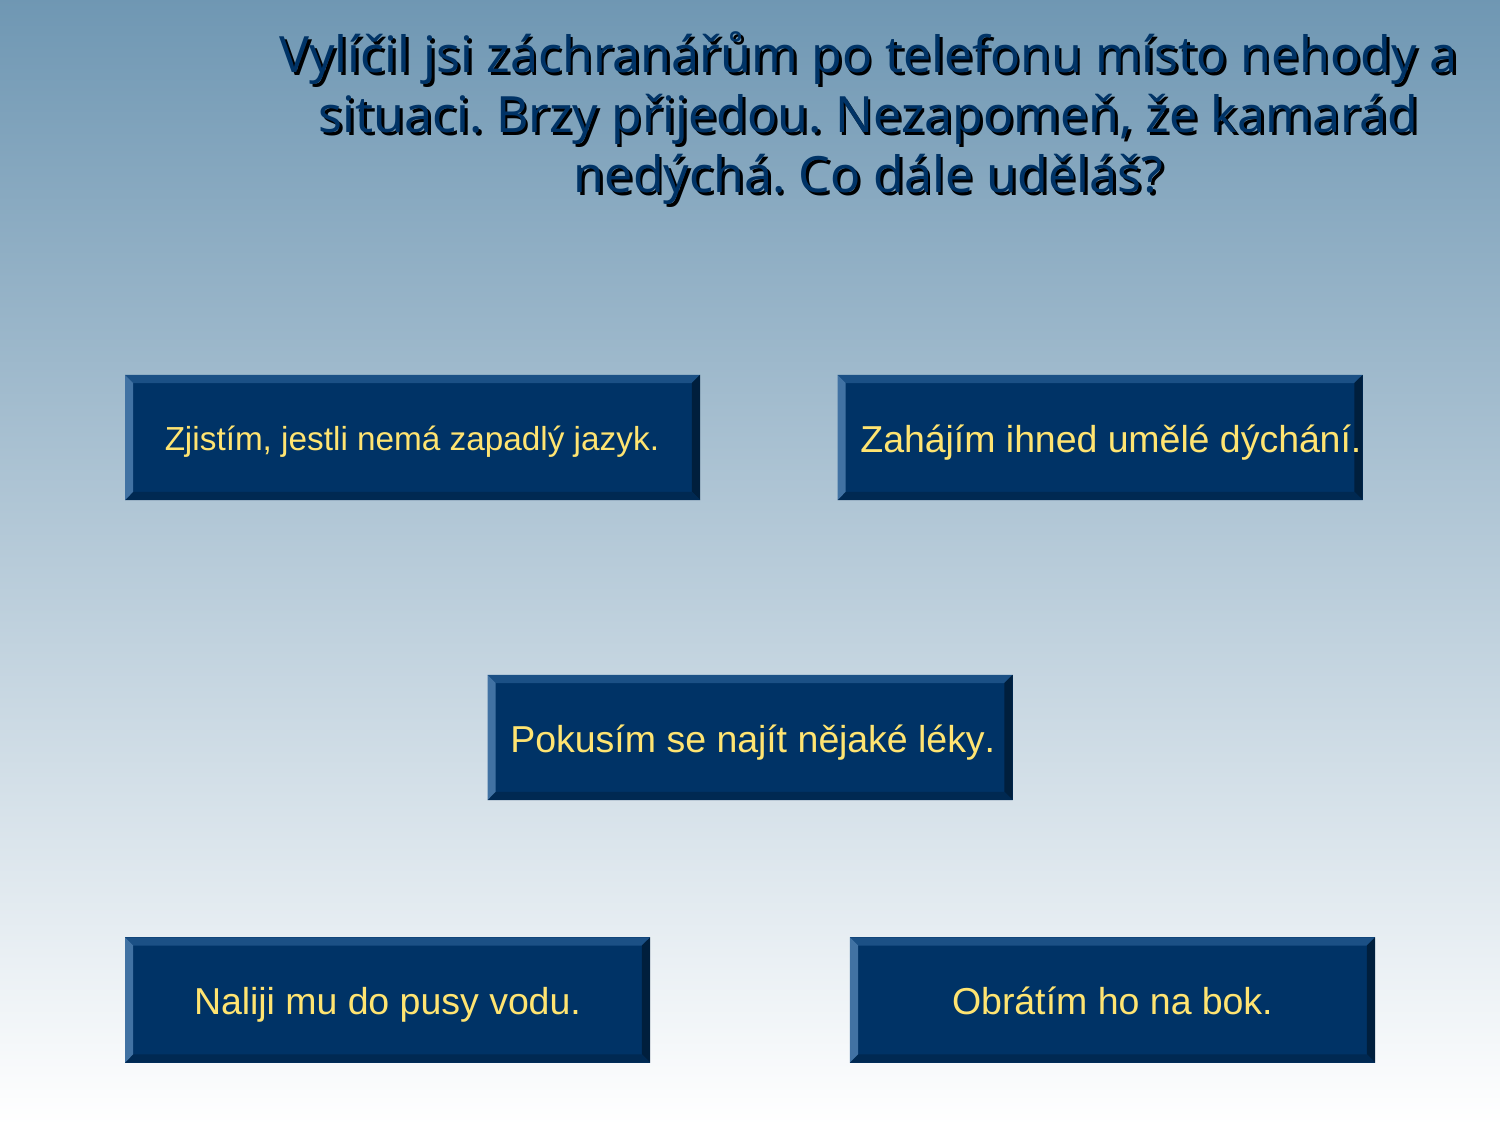

# Vylíčil jsi záchranářům po telefonu místo nehody a situaci. Brzy přijedou. Nezapomeň, že kamarád nedýchá. Co dále uděláš?
Zjistím, jestli nemá zapadlý jazyk.
Zahájím ihned umělé dýchání.
Pokusím se najít nějaké léky.
Naliji mu do pusy vodu.
Obrátím ho na bok.